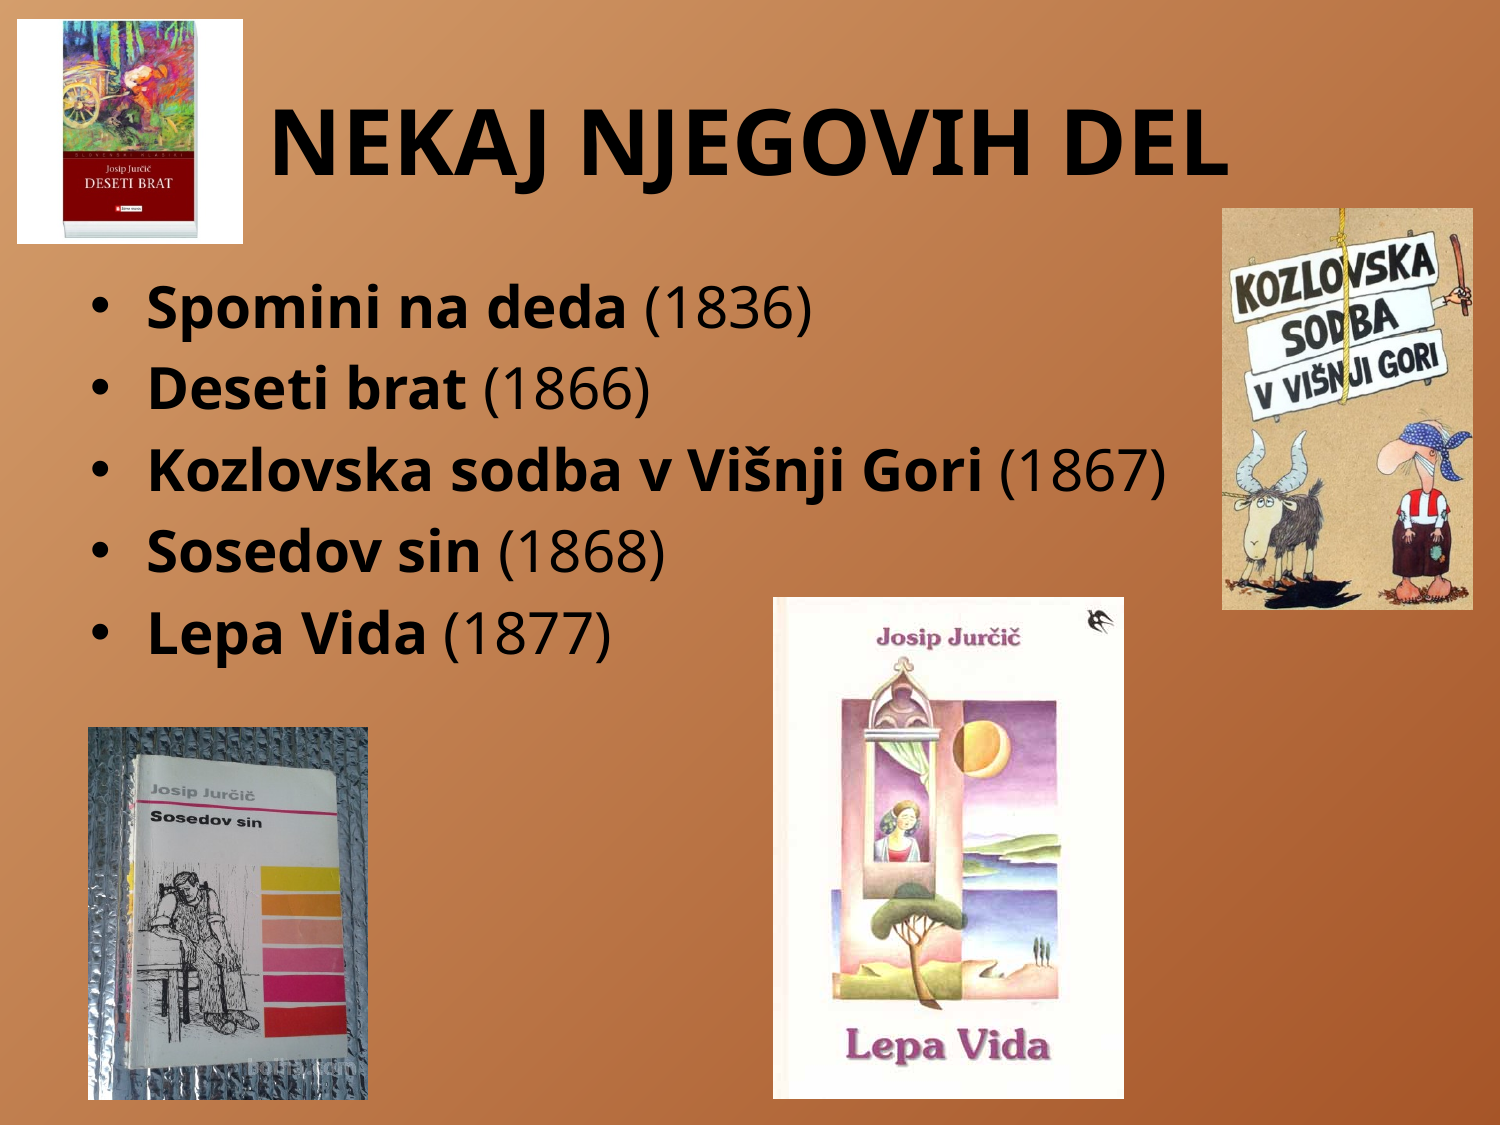

# NEKAJ NJEGOVIH DEL
Spomini na deda (1836)
Deseti brat (1866)
Kozlovska sodba v Višnji Gori (1867)
Sosedov sin (1868)
Lepa Vida (1877)